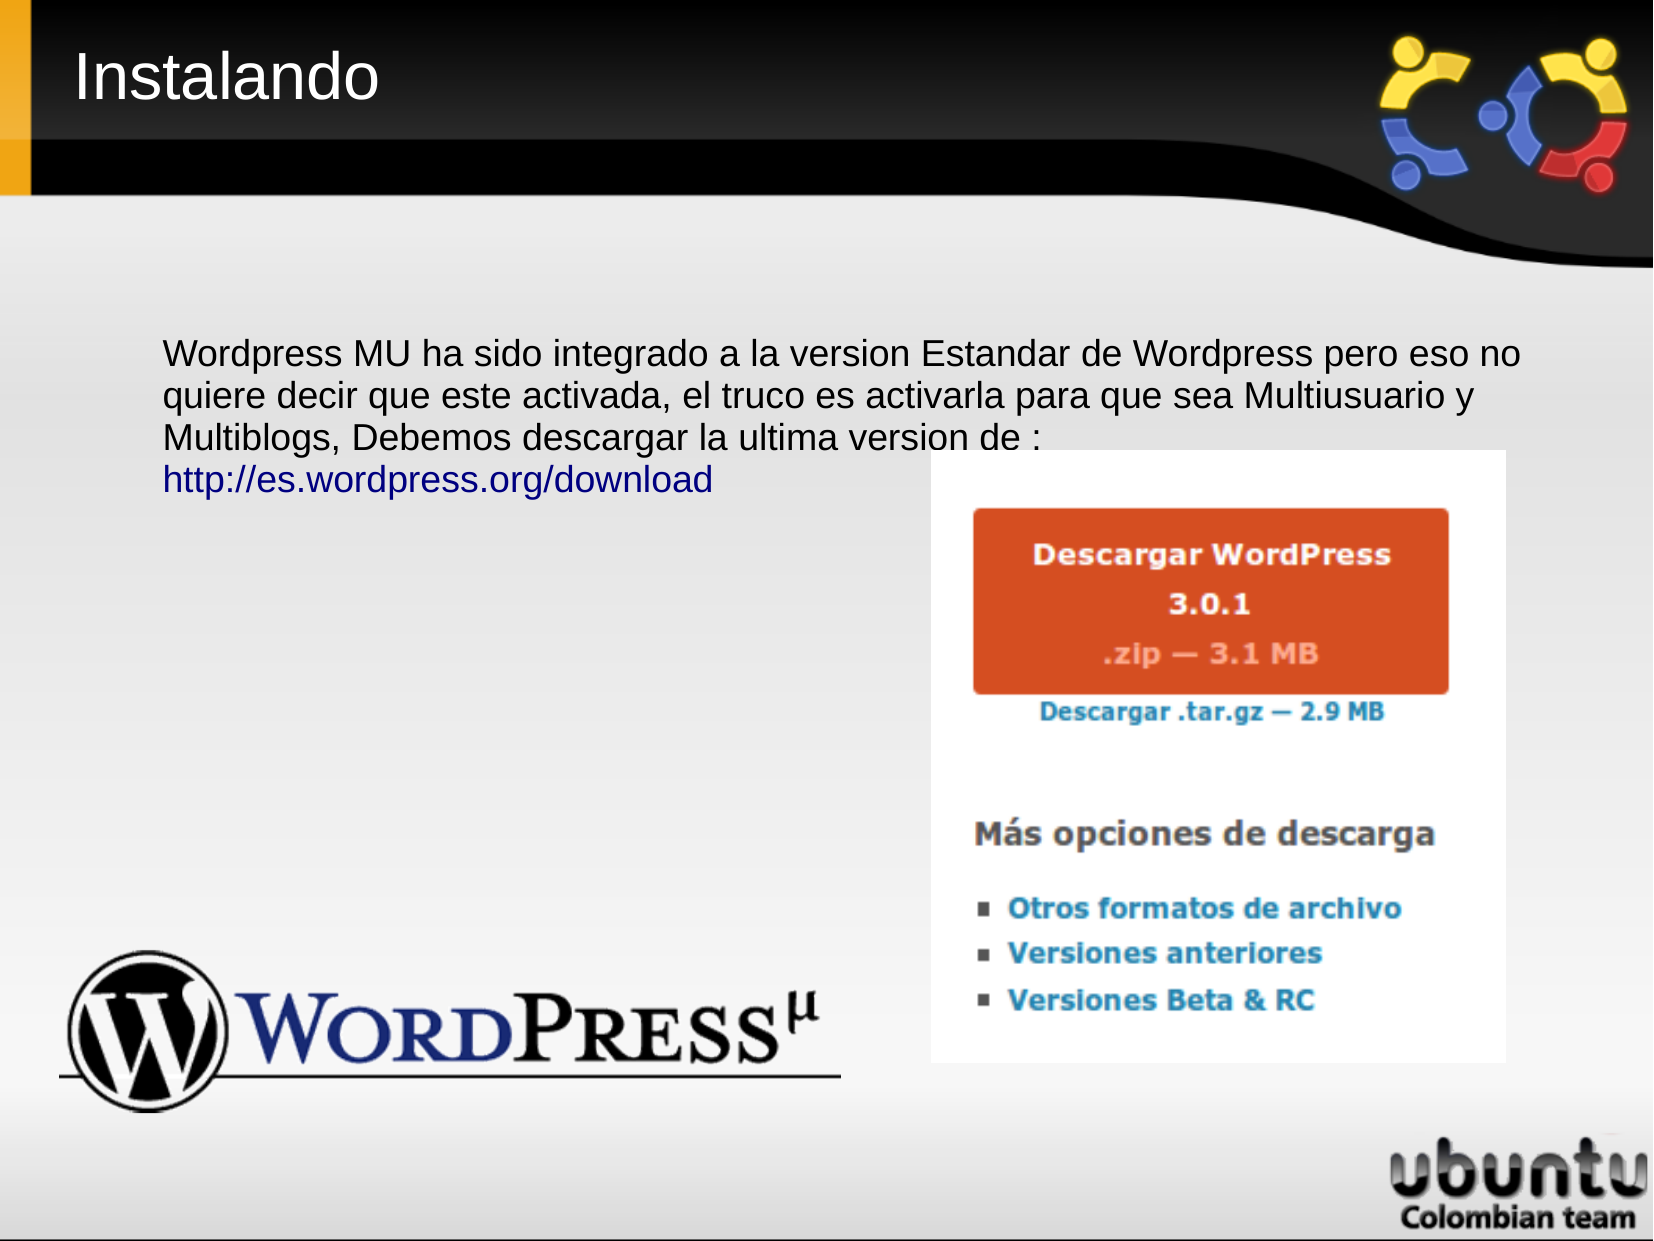

Instalando
Wordpress MU ha sido integrado a la version Estandar de Wordpress pero eso no quiere decir que este activada, el truco es activarla para que sea Multiusuario y Multiblogs, Debemos descargar la ultima version de : http://es.wordpress.org/download